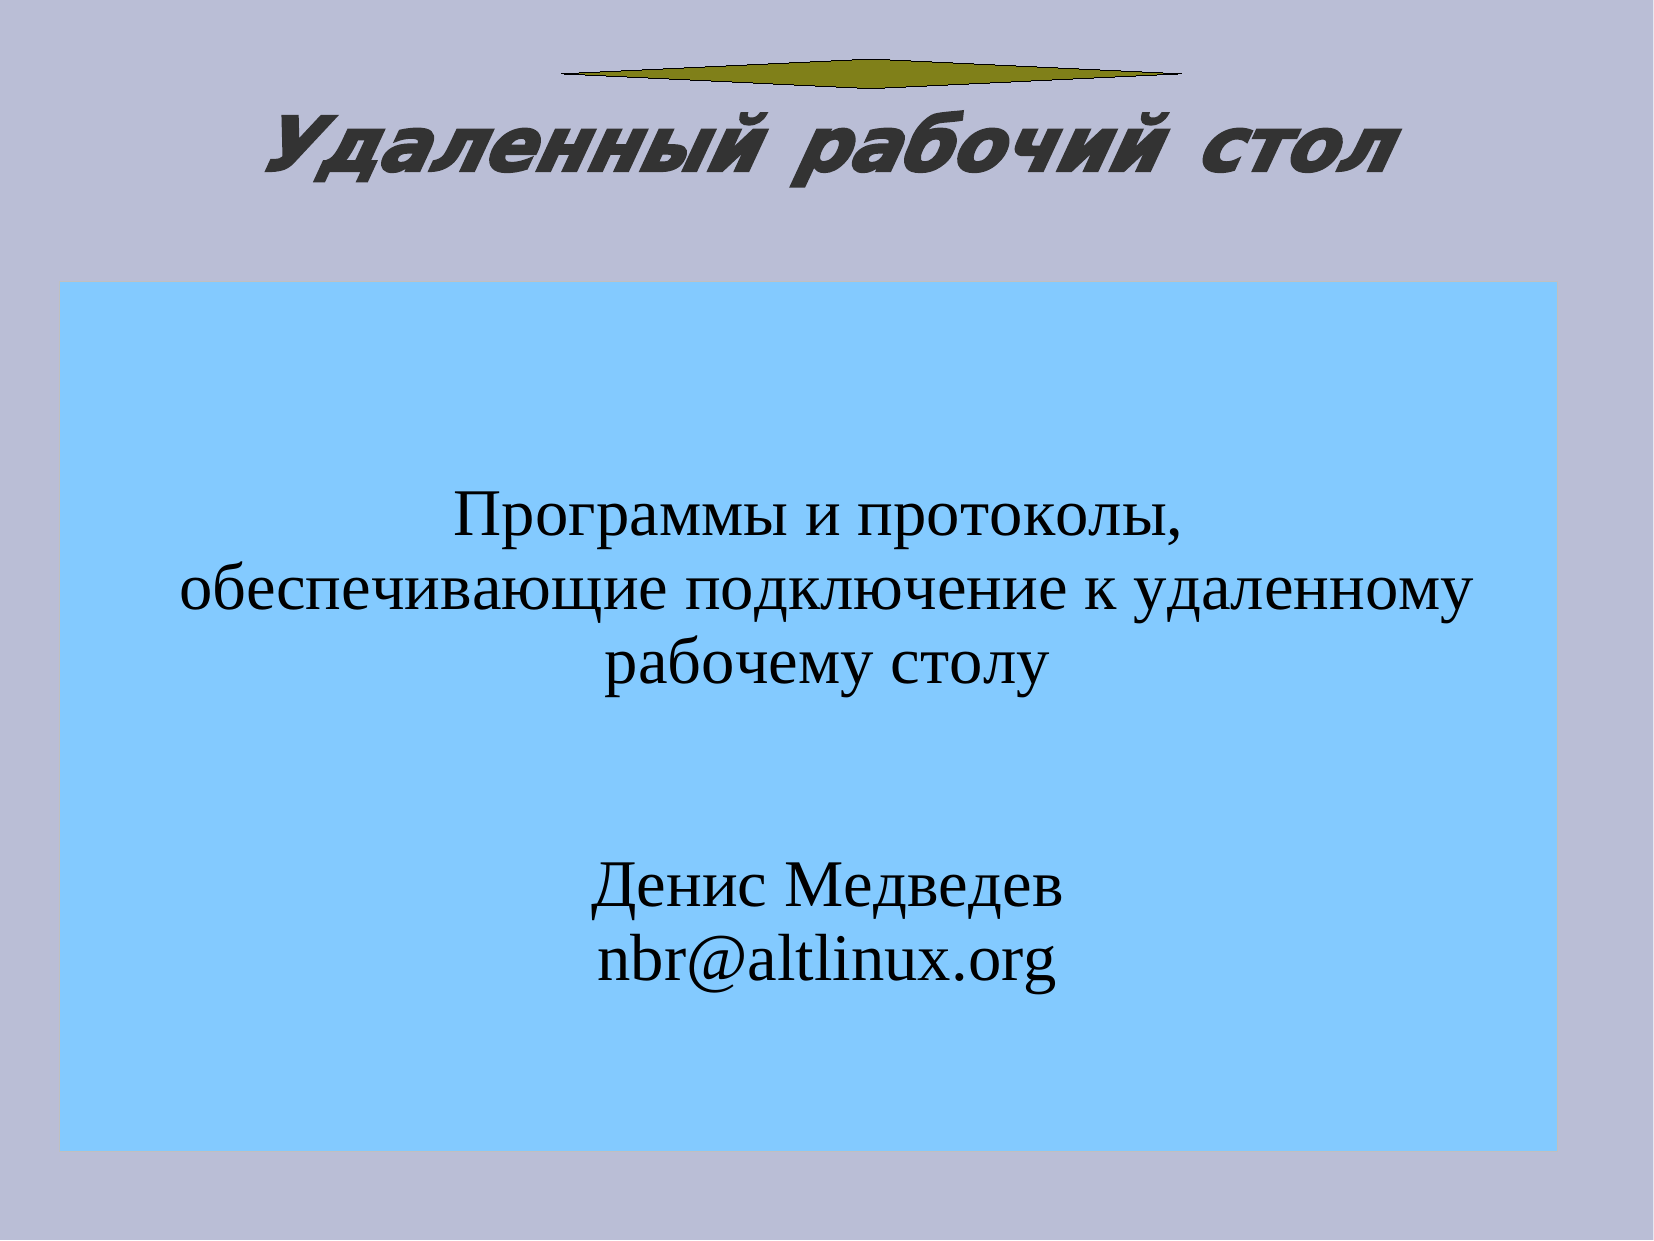

# Удаленный рабочий стол
Программы и протоколы,
обеспечивающие подключение к удаленному рабочему столу
Денис Медведев
nbr@altlinux.org